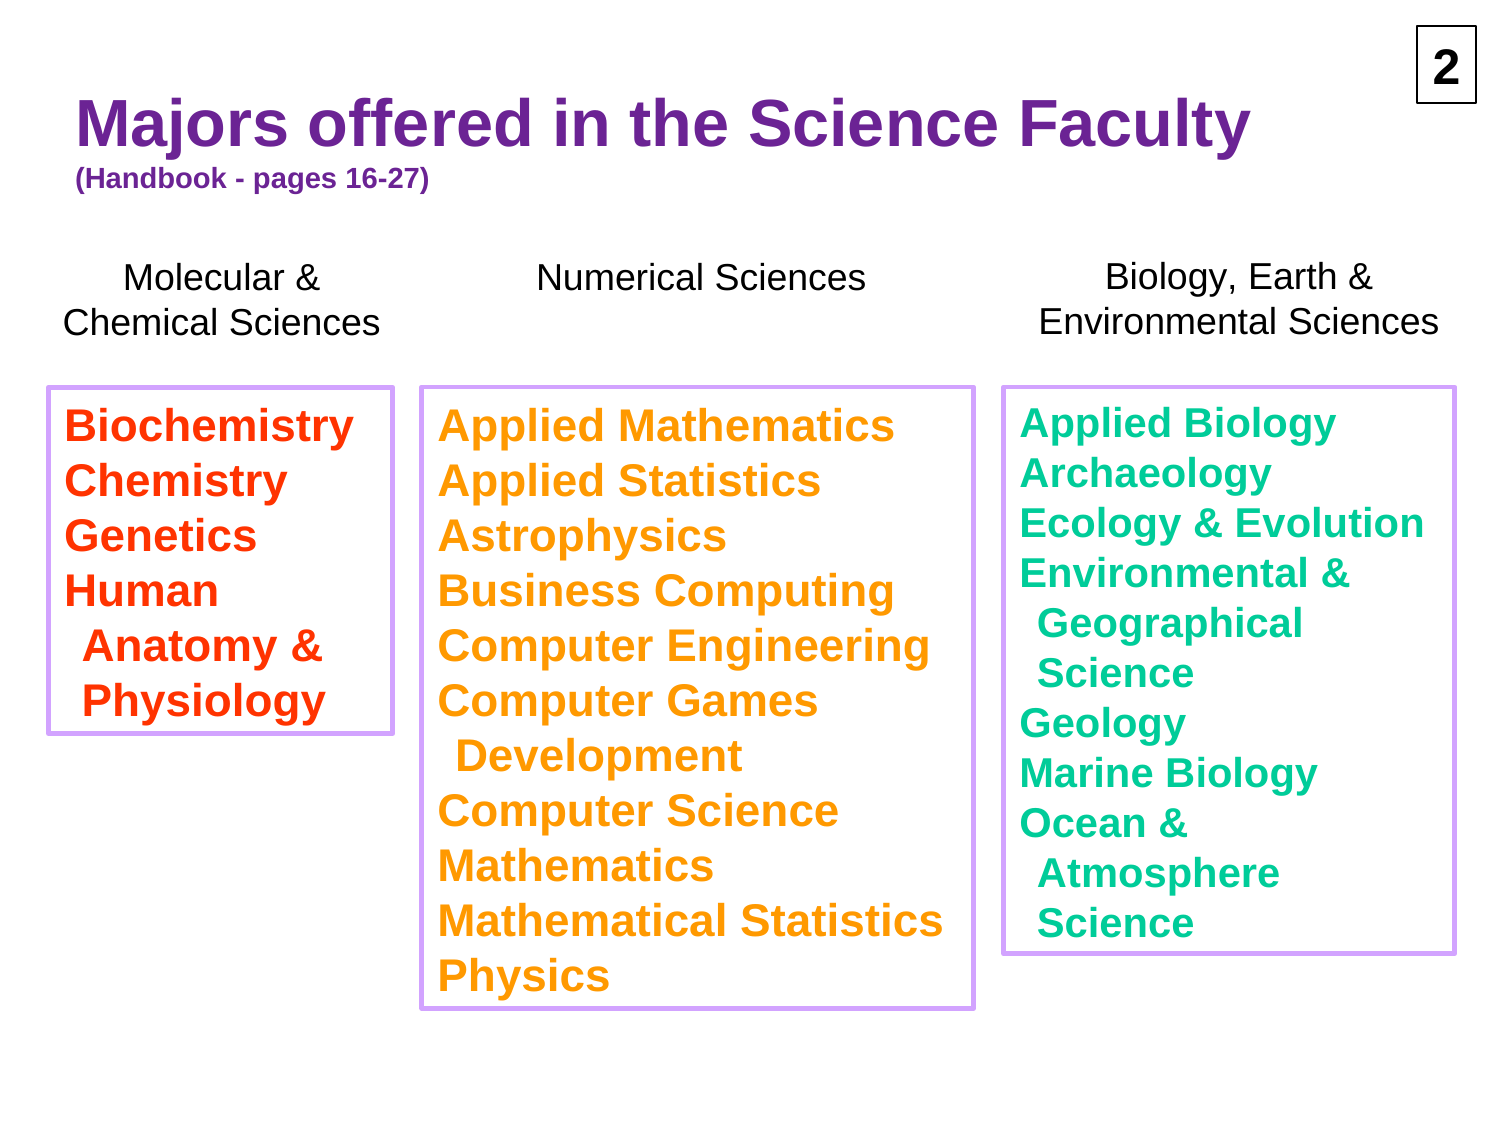

Majors offered in the Science Faculty (Handbook - pages 13-19)
2
2
# Majors offered in the Science Faculty (Handbook - pages 16-27)
Biology, Earth & Environmental Sciences
Molecular & Chemical Sciences
Numerical Sciences
Applied Mathematics
Applied Statistics
Astrophysics
Business Computing
Computer Engineering
Computer Games Development
Computer Science
Mathematics
Mathematical Statistics
Physics
Applied Biology
Archaeology
Ecology & Evolution
Environmental & Geographical Science
Geology
Marine Biology
Ocean & Atmosphere Science
Biochemistry
Chemistry
Genetics
Human Anatomy & Physiology